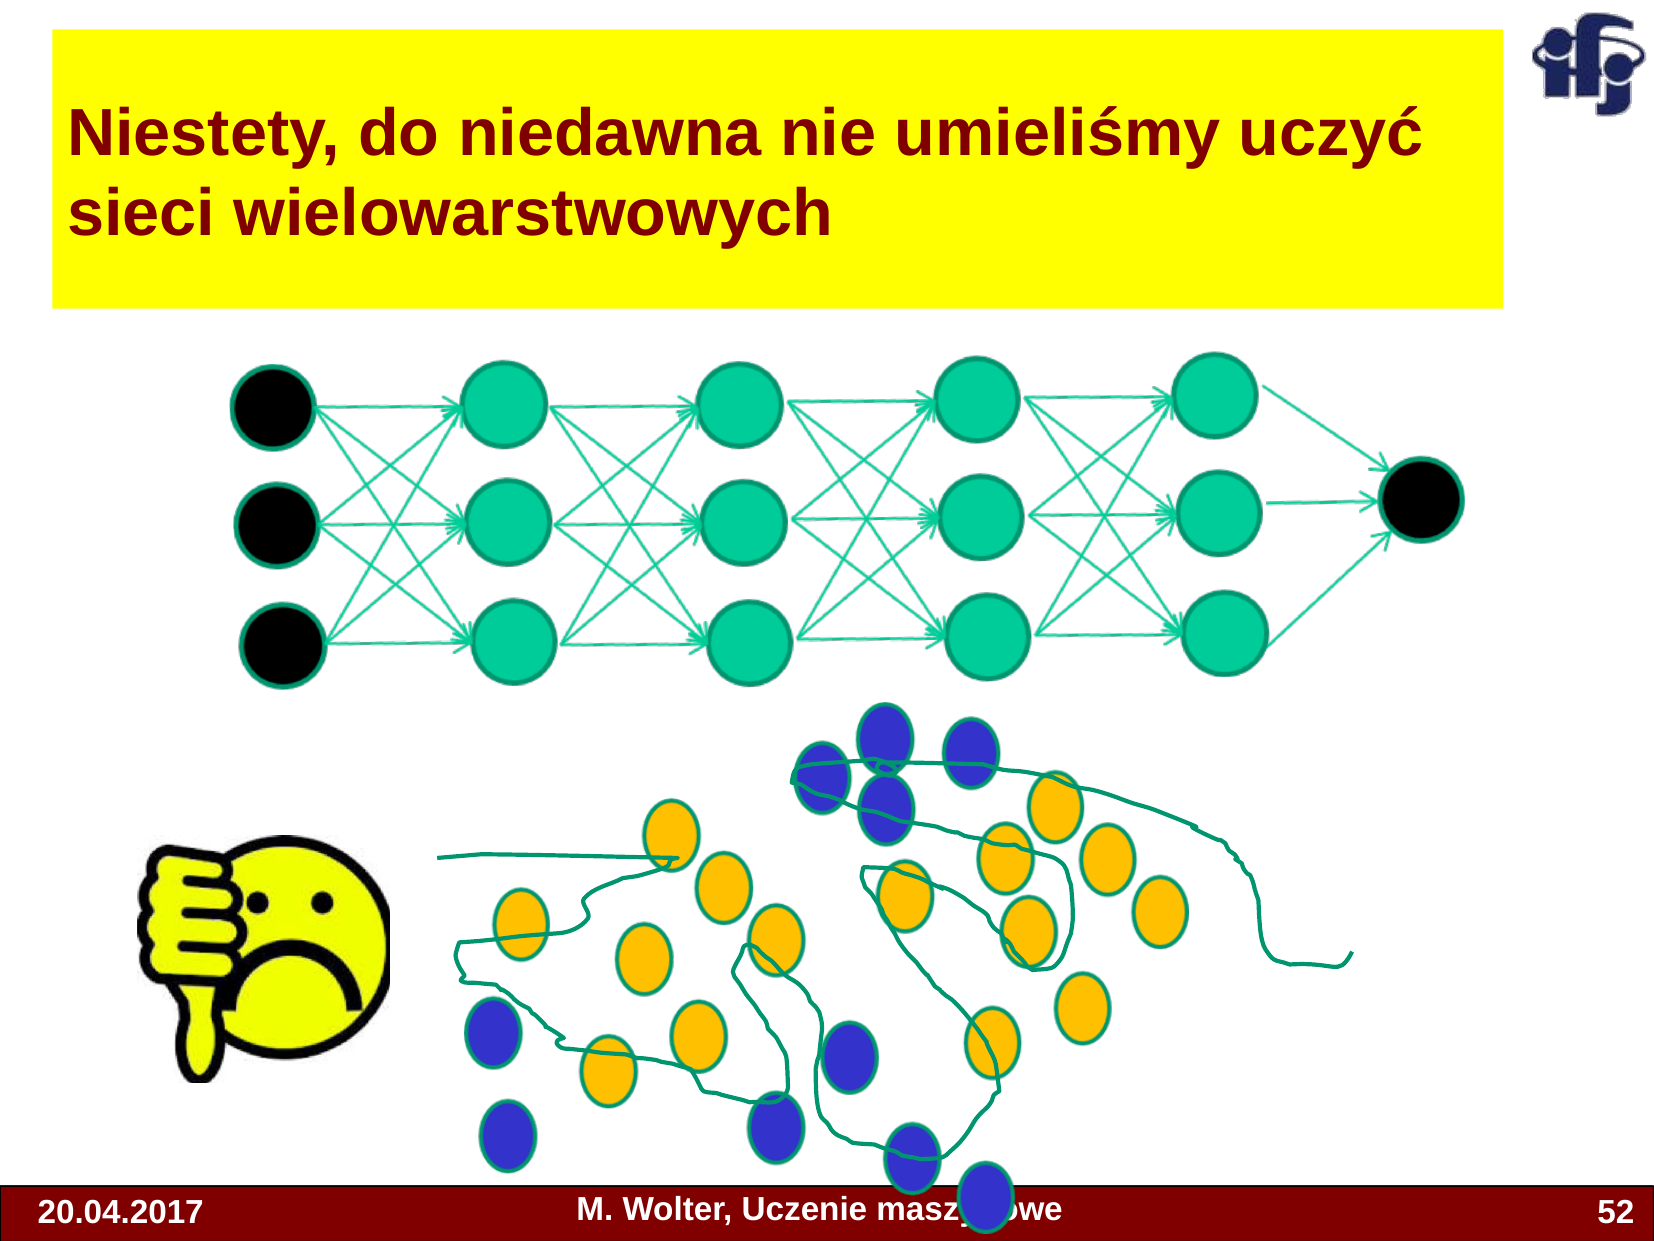

# Niestety, do niedawna nie umieliśmy uczyć sieci wielowarstwowych